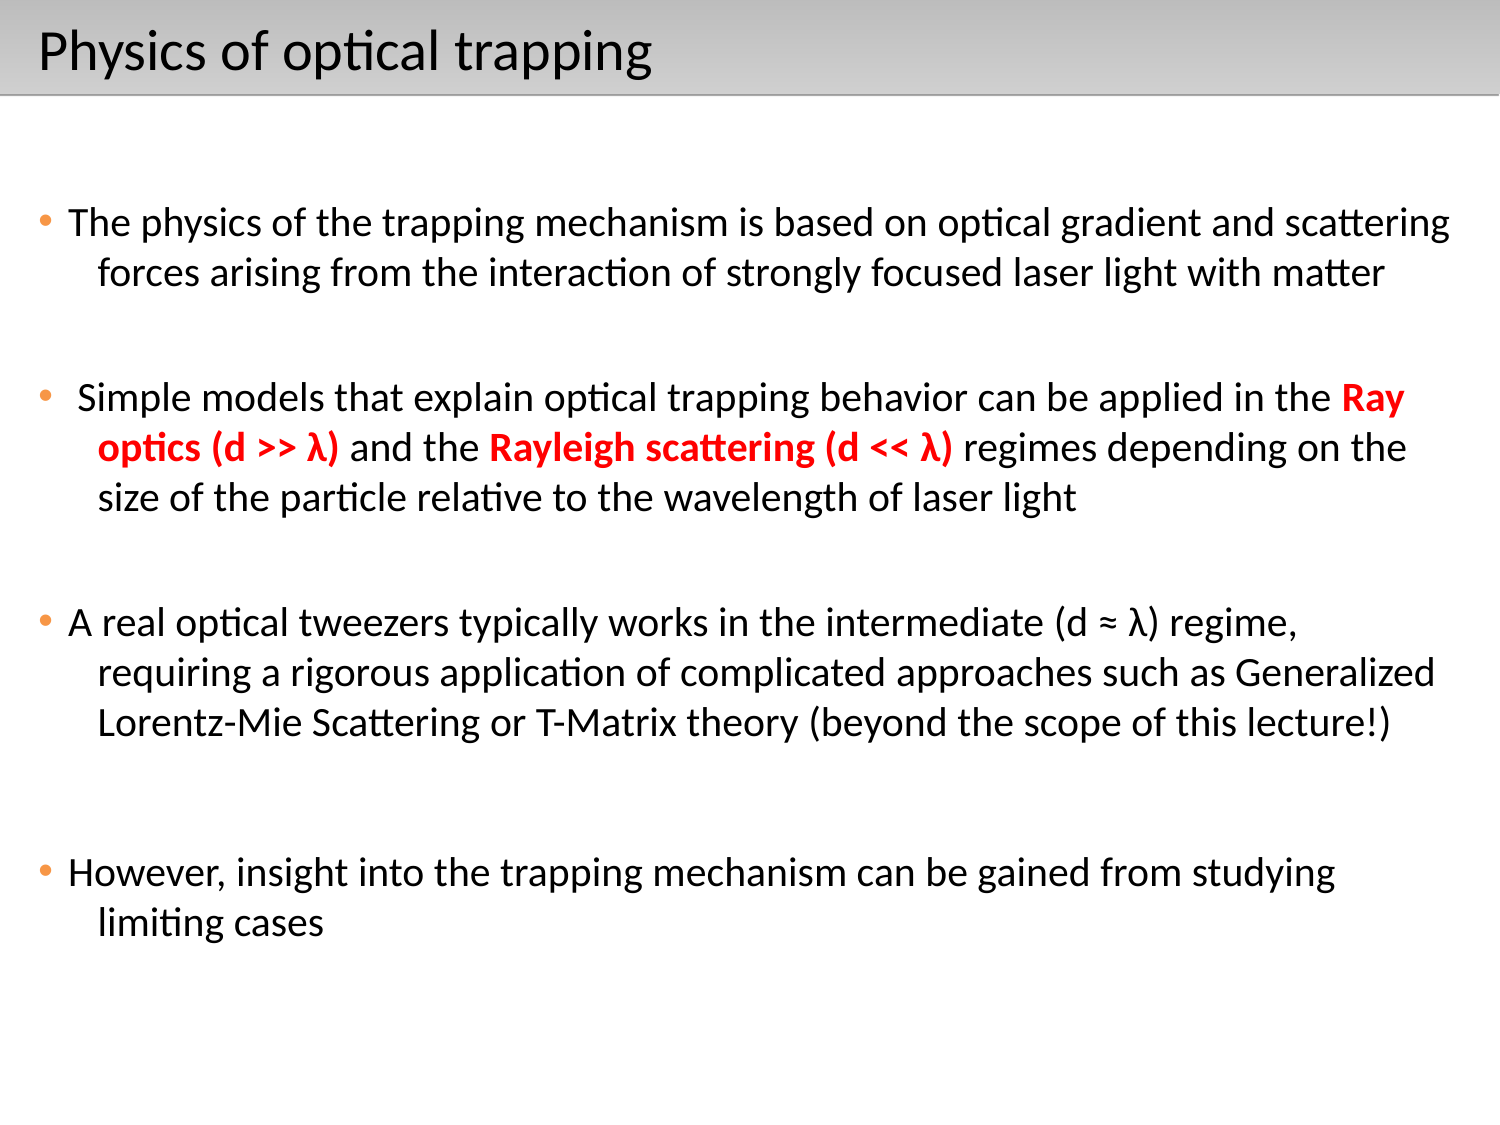

# Physics of optical trapping
The physics of the trapping mechanism is based on optical gradient and scattering forces arising from the interaction of strongly focused laser light with matter
 Simple models that explain optical trapping behavior can be applied in the Ray optics (d >> λ) and the Rayleigh scattering (d << λ) regimes depending on the size of the particle relative to the wavelength of laser light
A real optical tweezers typically works in the intermediate (d ≈ λ) regime, requiring a rigorous application of complicated approaches such as Generalized Lorentz-Mie Scattering or T-Matrix theory (beyond the scope of this lecture!)
However, insight into the trapping mechanism can be gained from studying limiting cases